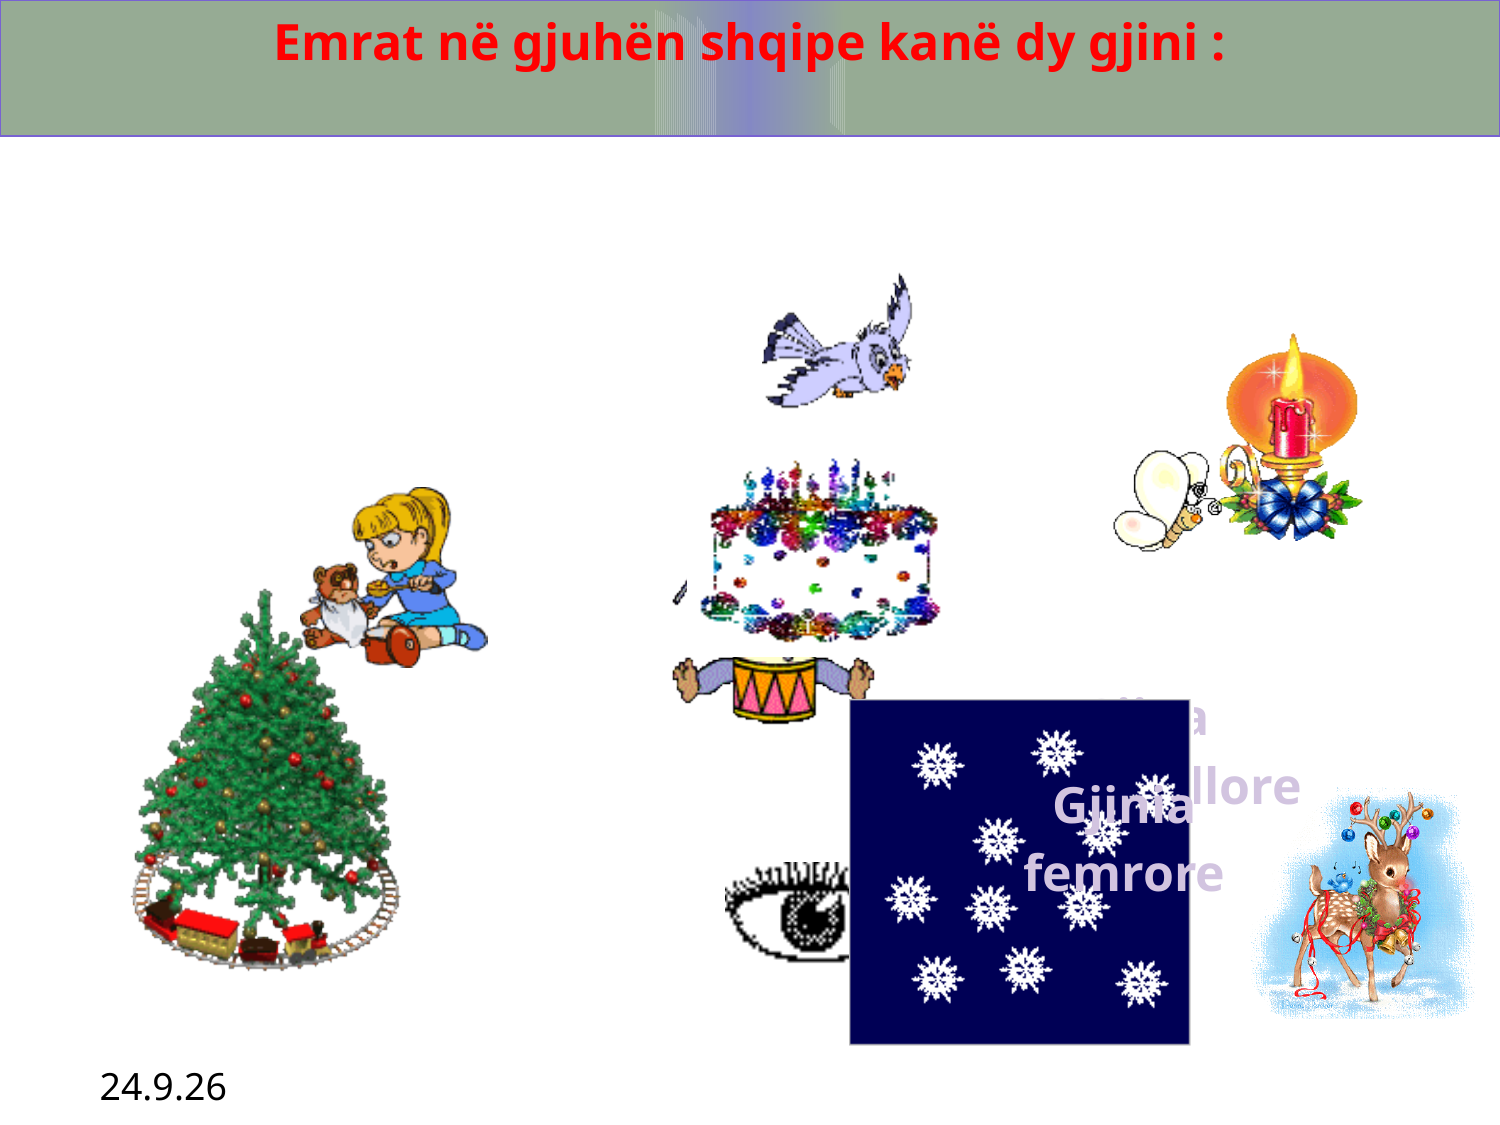

Emrat në gjuhën shqipe kanë dy gjini :
u
u
a
a
a
Gjina mashkullore
i
Gjinia femrore
i
i
a
i